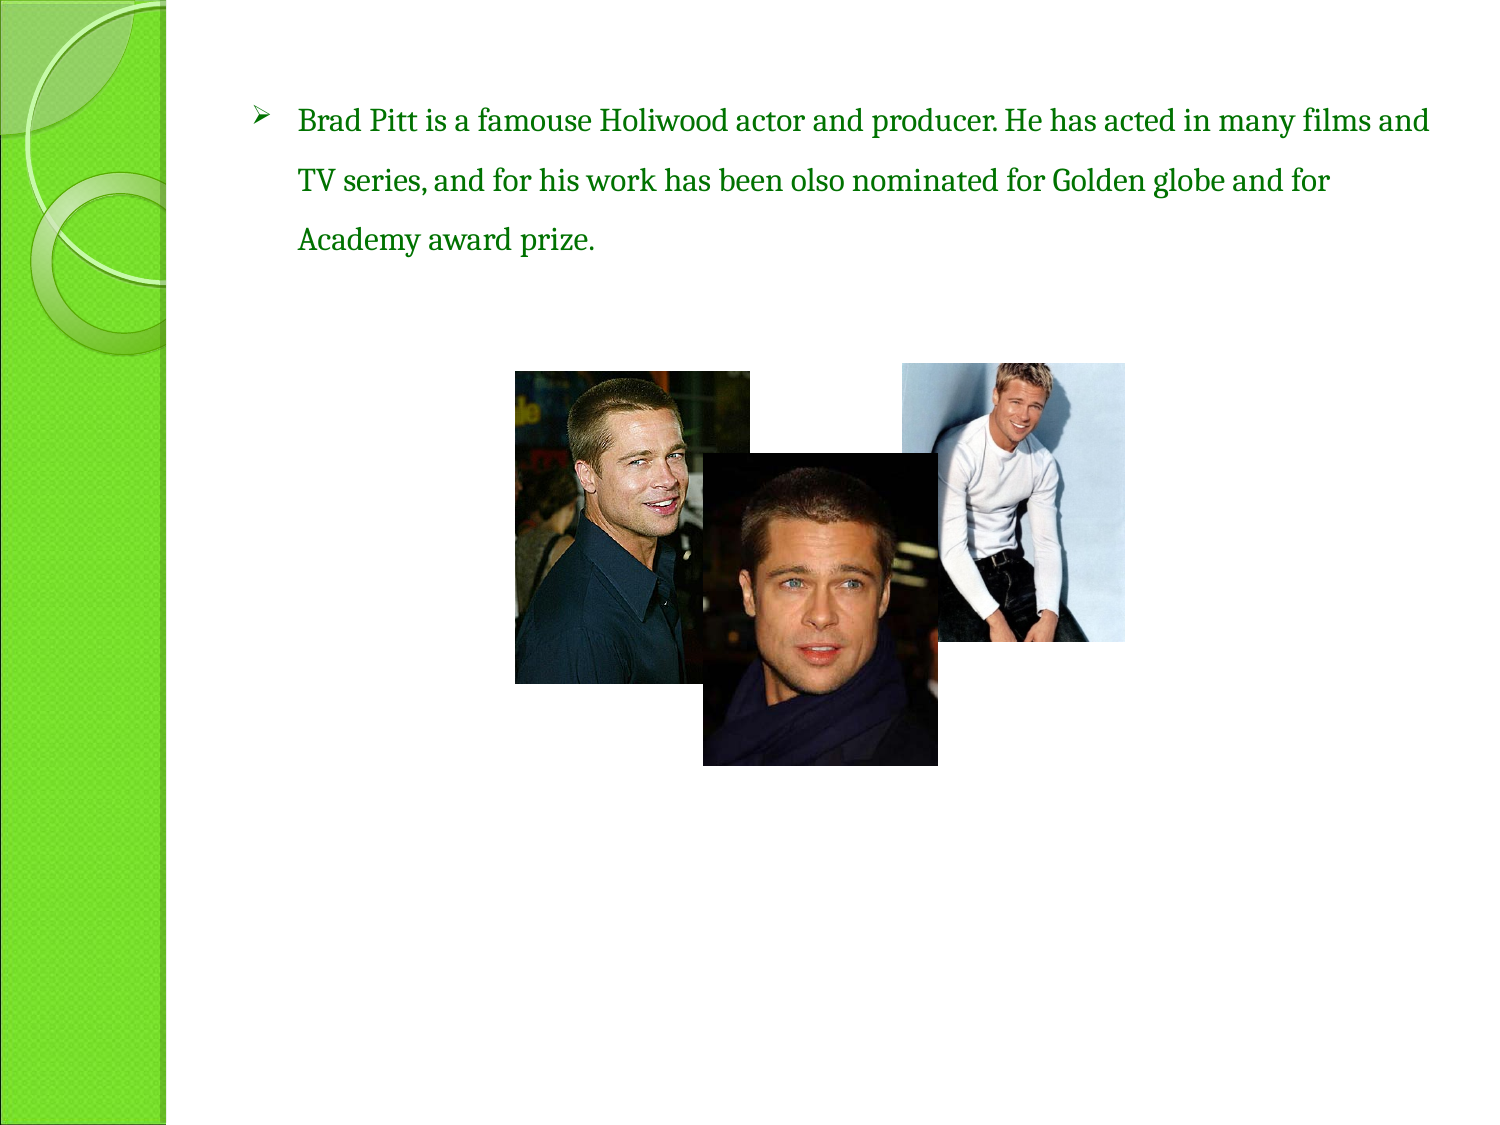

# Brad Pitt is a famouse Holiwood actor and producer. He has acted in many films and TV series, and for his work has been olso nominated for Golden globe and for Academy award prize.